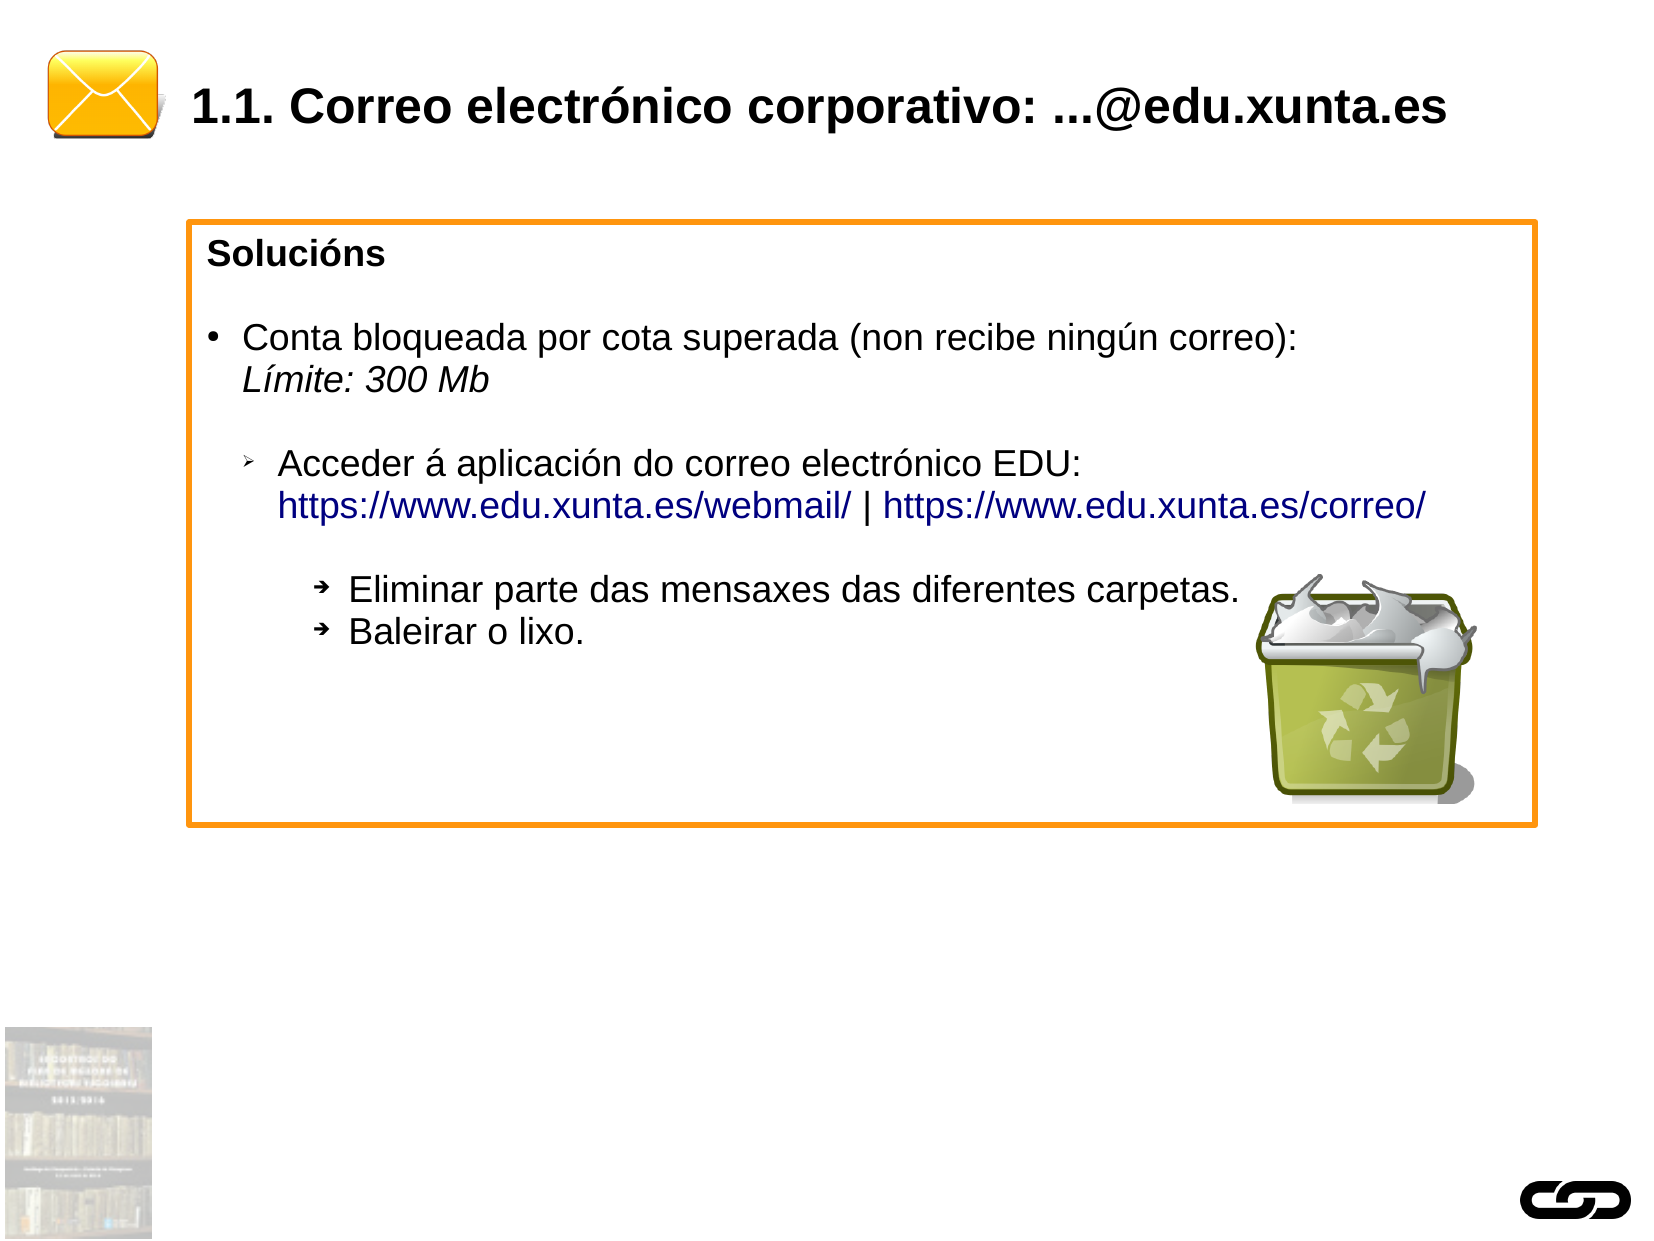

1.1. Correo electrónico corporativo: ...@edu.xunta.es
Solucións
Conta bloqueada por cota superada (non recibe ningún correo):
Límite: 300 Mb
Acceder á aplicación do correo electrónico EDU:
https://www.edu.xunta.es/webmail/ | https://www.edu.xunta.es/correo/
Eliminar parte das mensaxes das diferentes carpetas.
Baleirar o lixo.